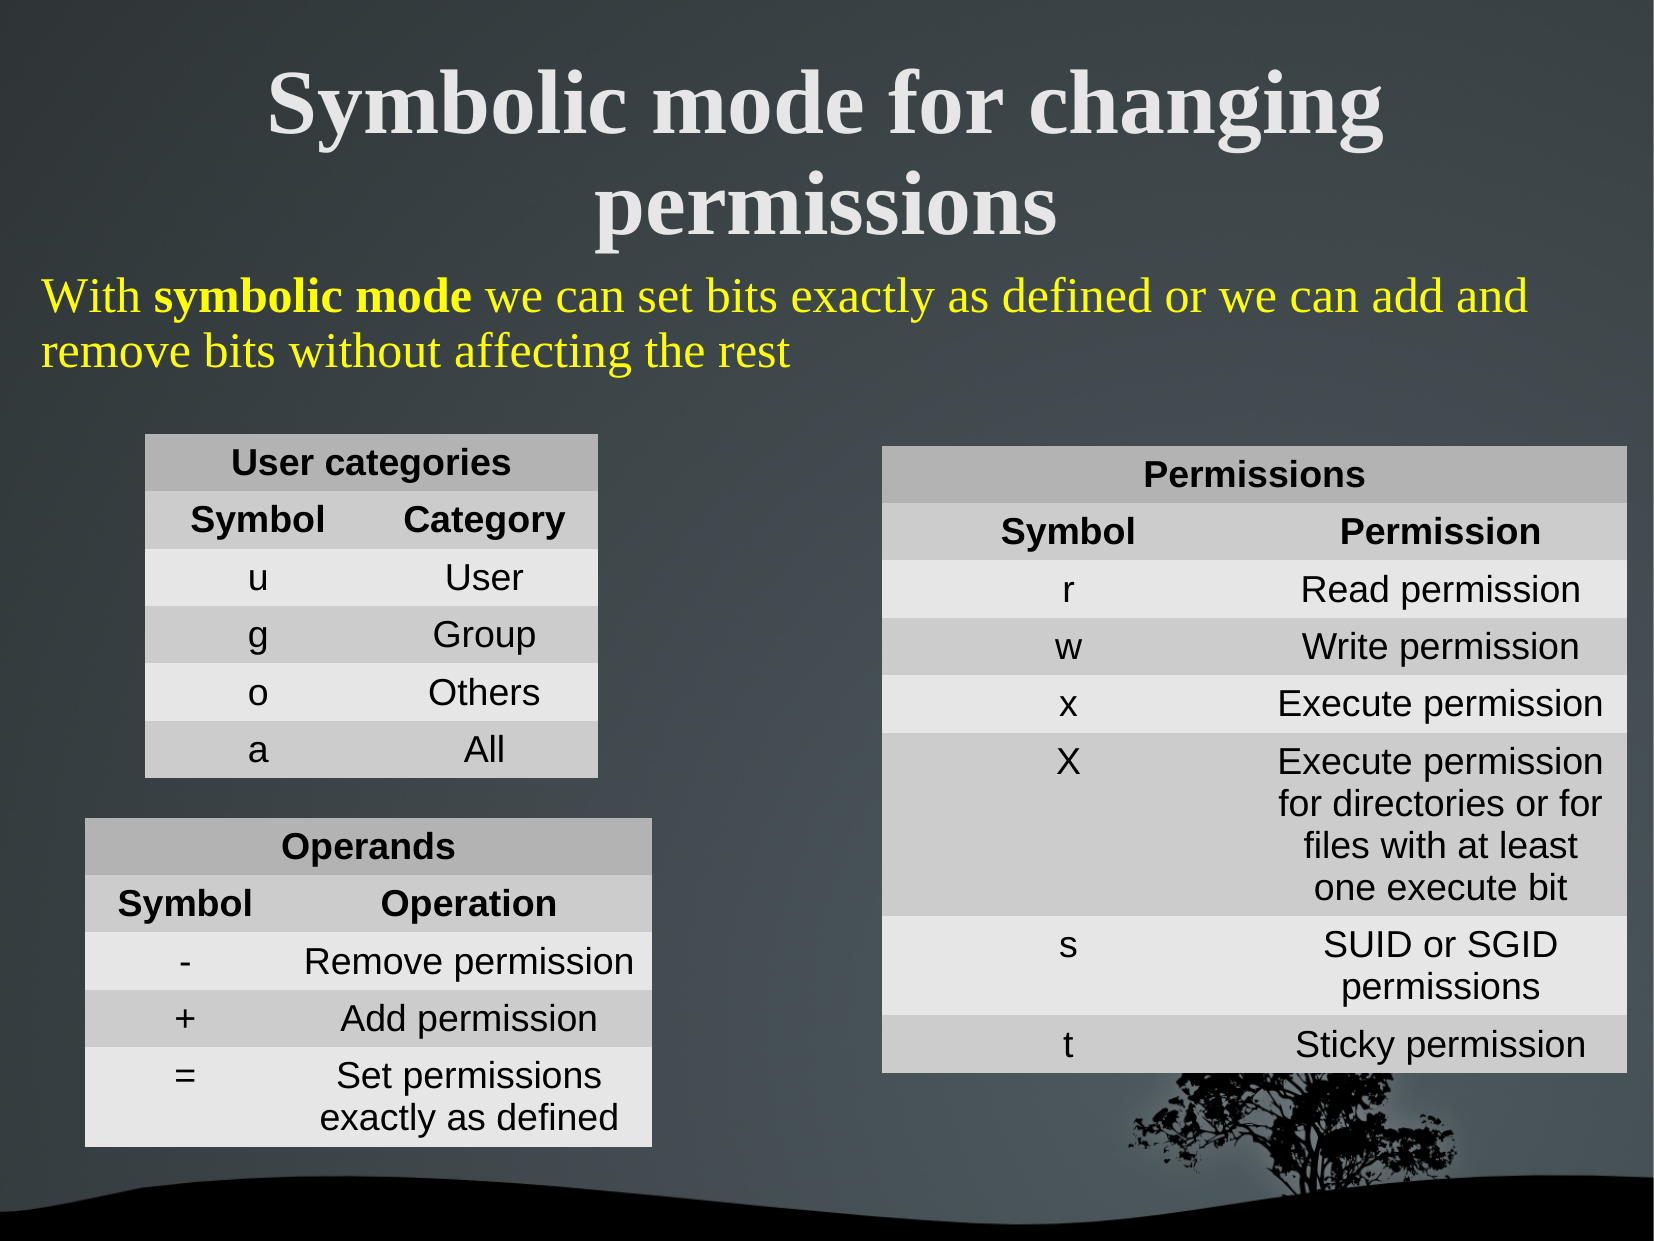

# Symbolic mode for changing permissions
With symbolic mode we can set bits exactly as defined or we can add and remove bits without affecting the rest
| User categories | |
| --- | --- |
| Symbol | Category |
| u | User |
| g | Group |
| o | Others |
| a | All |
| Permissions | |
| --- | --- |
| Symbol | Permission |
| r | Read permission |
| w | Write permission |
| x | Execute permission |
| X | Execute permission for directories or for files with at least one execute bit |
| s | SUID or SGID permissions |
| t | Sticky permission |
| Operands | |
| --- | --- |
| Symbol | Operation |
| - | Remove permission |
| + | Add permission |
| = | Set permissions exactly as defined |